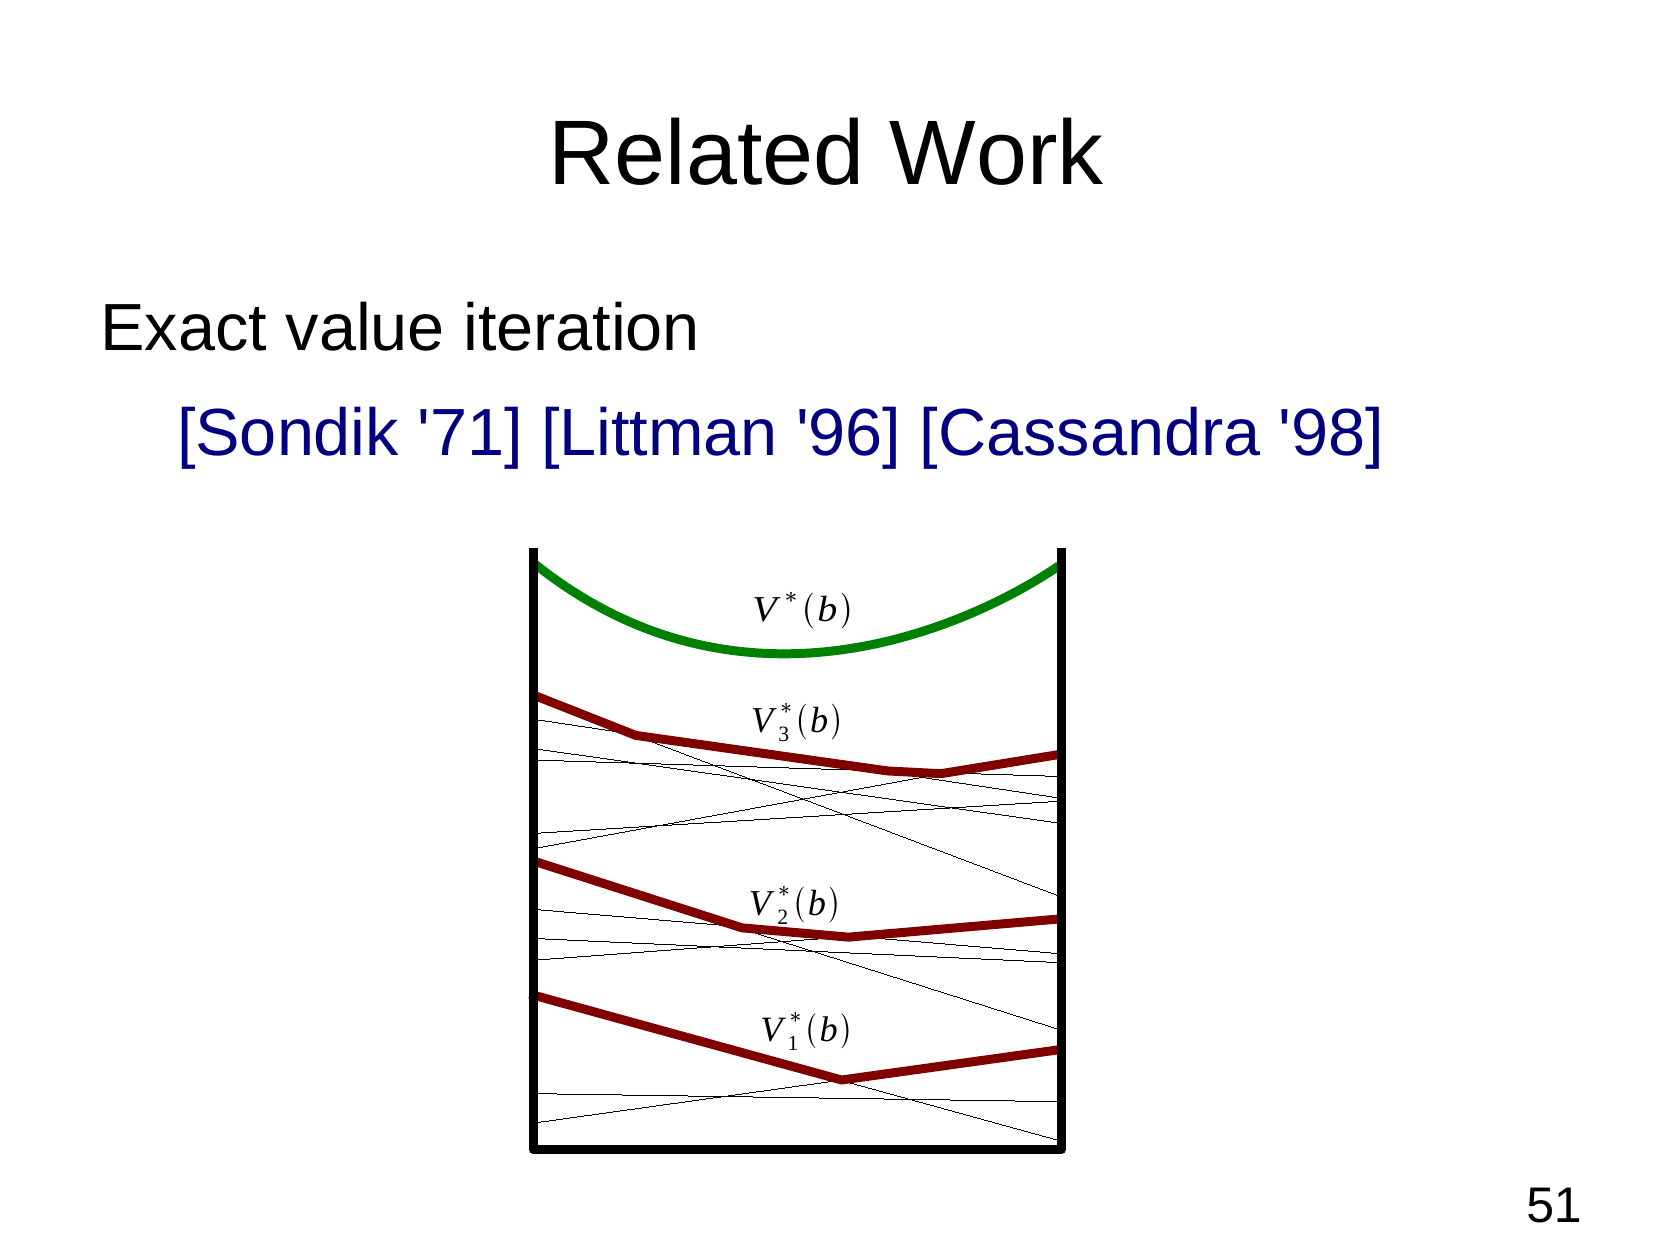

# Related Work
Exact value iteration
[Sondik '71] [Littman '96] [Cassandra '98]